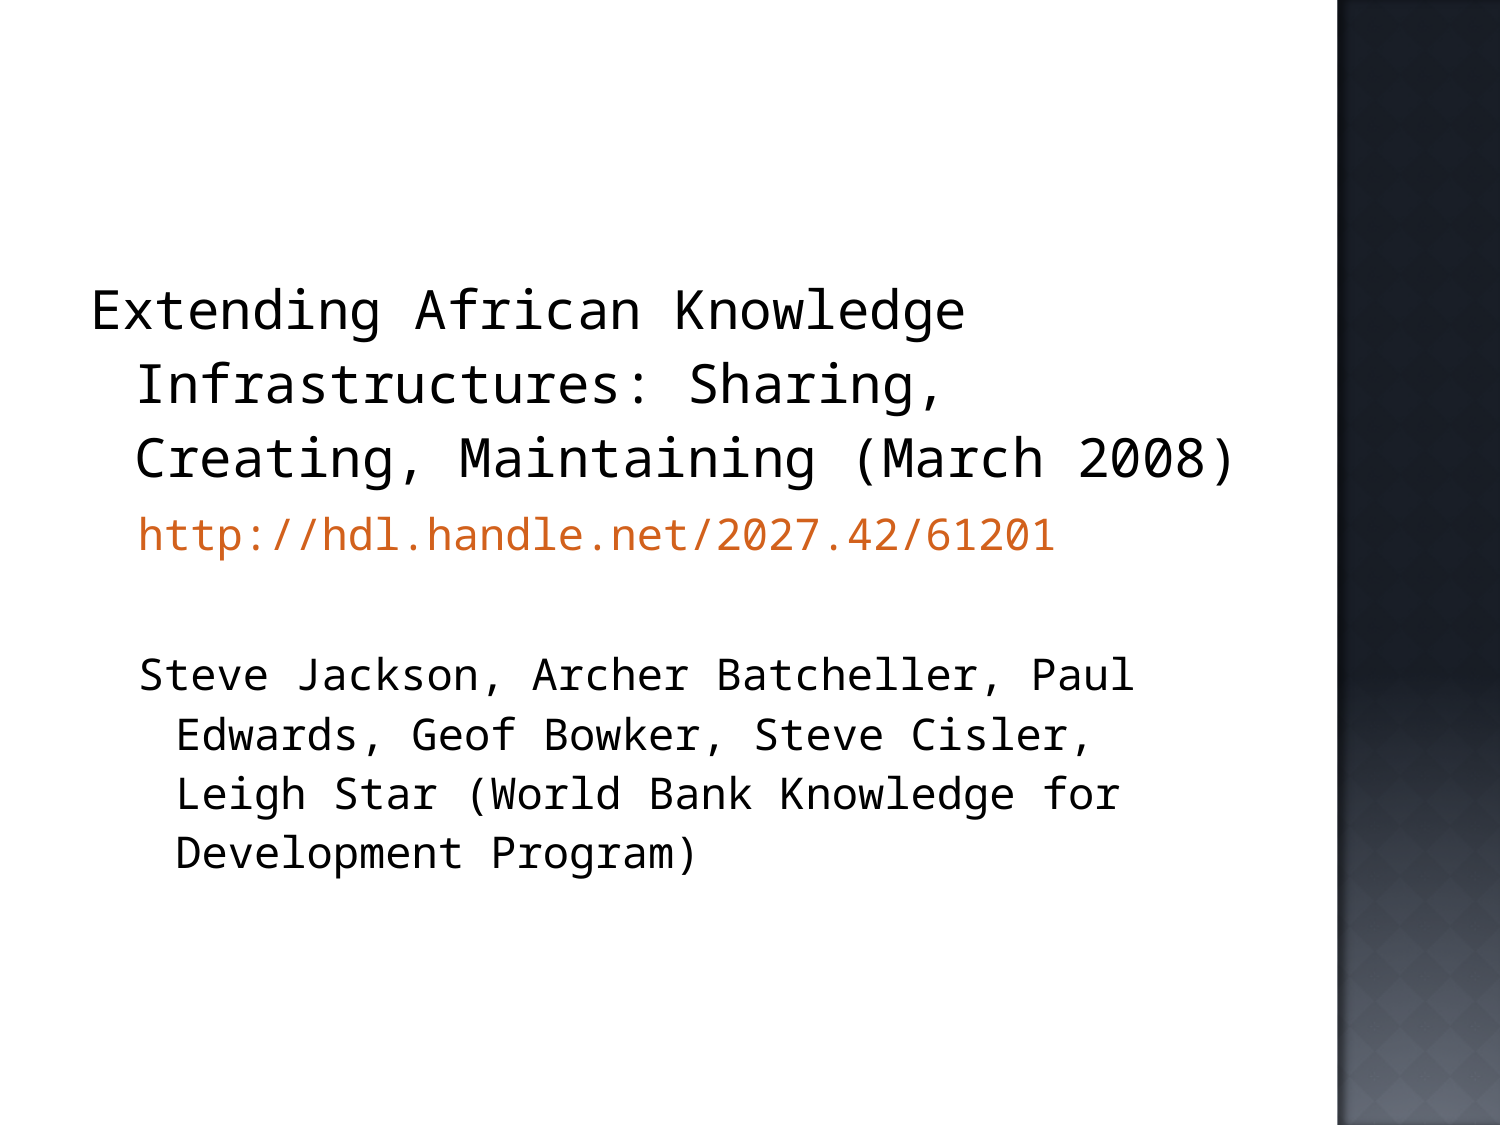

#
Extending African Knowledge Infrastructures: Sharing, Creating, Maintaining (March 2008)
http://hdl.handle.net/2027.42/61201
Steve Jackson, Archer Batcheller, Paul Edwards, Geof Bowker, Steve Cisler, Leigh Star (World Bank Knowledge for Development Program)